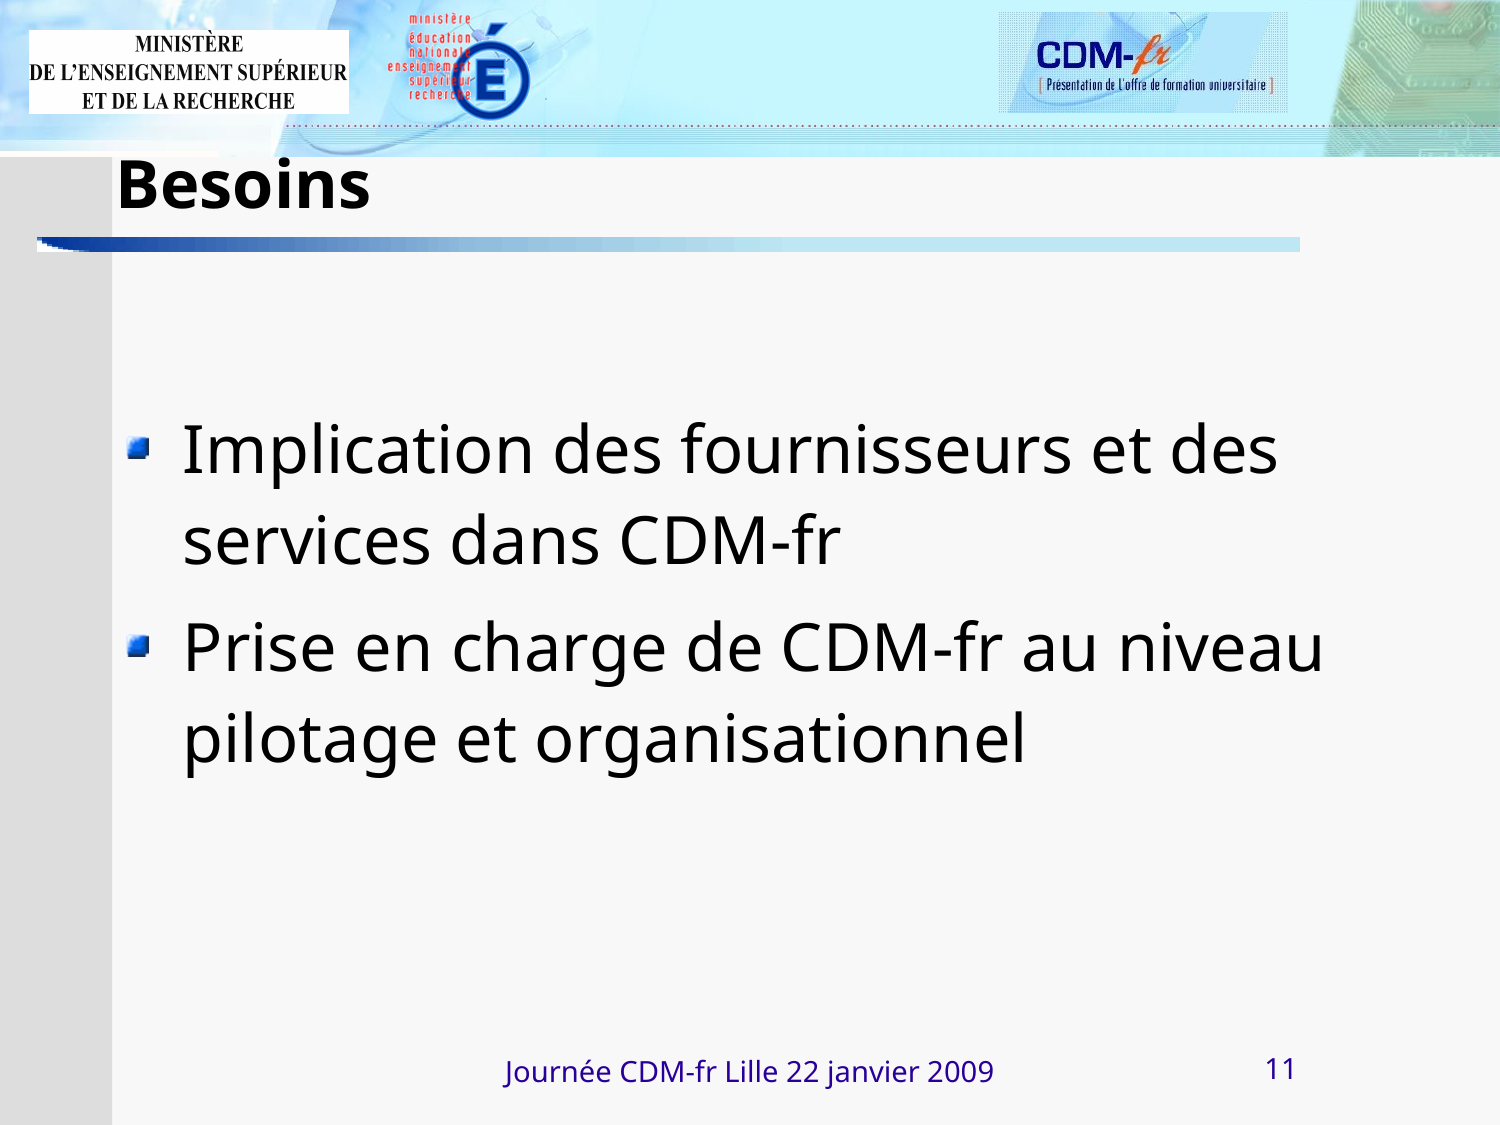

# Besoins
Implication des fournisseurs et des services dans CDM-fr
Prise en charge de CDM-fr au niveau pilotage et organisationnel
Journée C2i-1, Paris 16 déc 2004
11